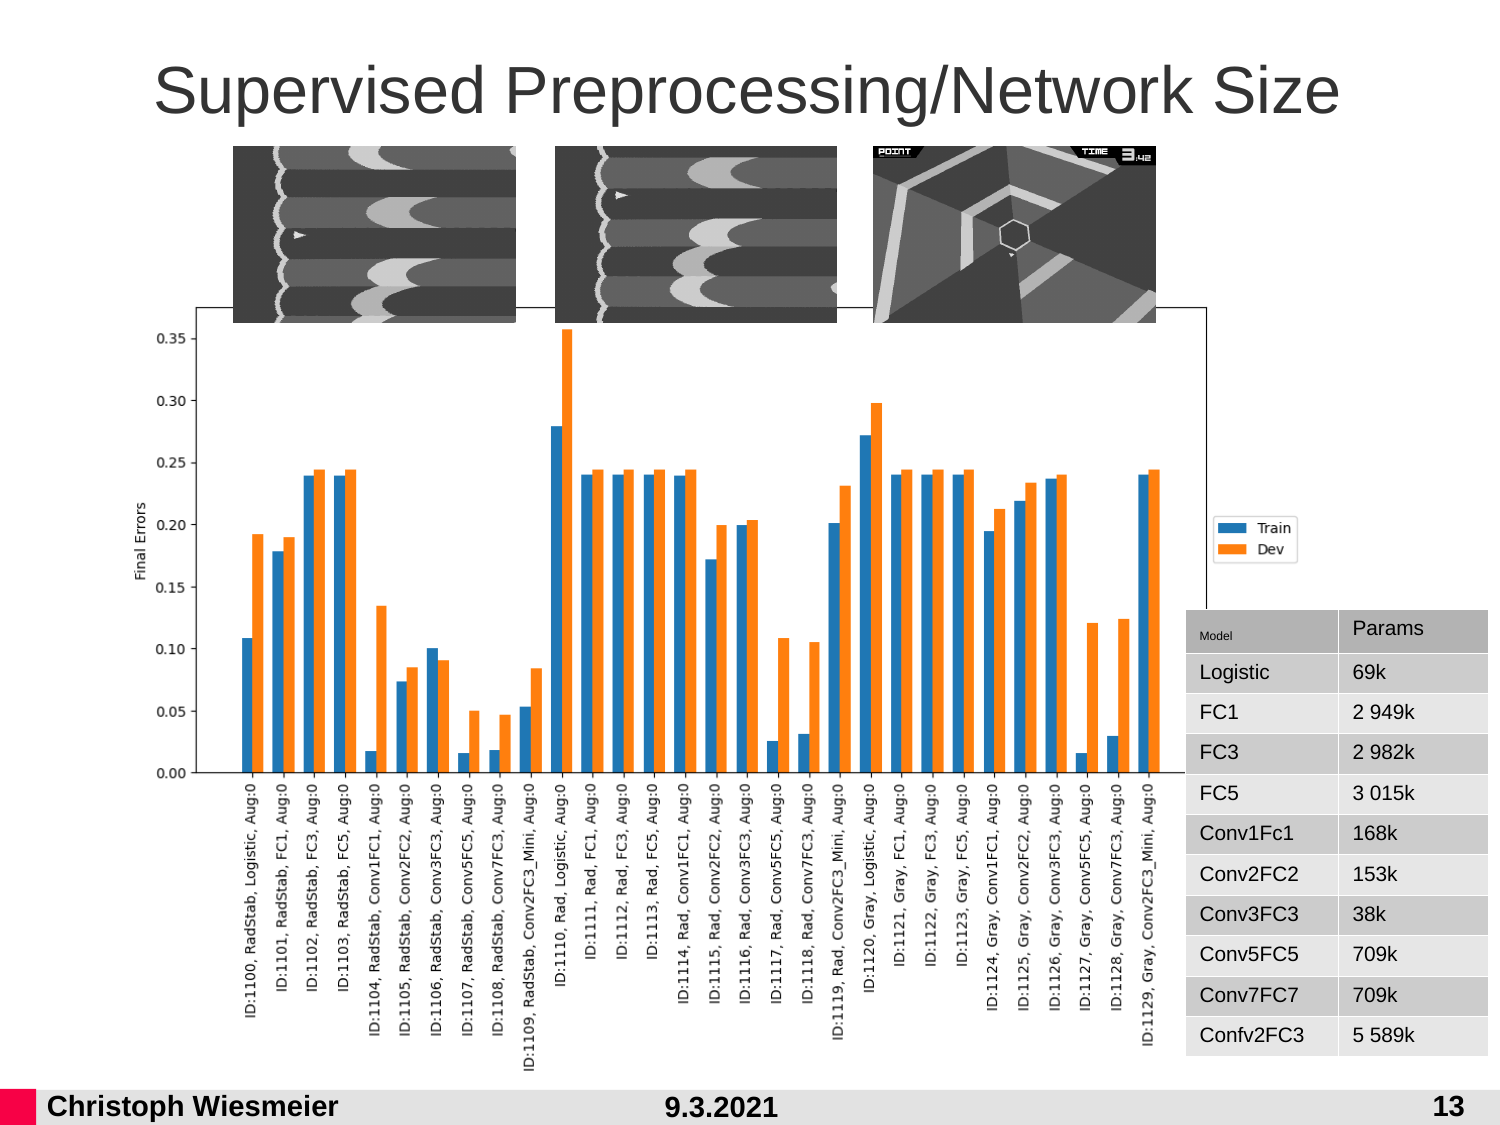

# Supervised Preprocessing/Network Size
| Model | Params |
| --- | --- |
| Logistic | 69k |
| FC1 | 2 949k |
| FC3 | 2 982k |
| FC5 | 3 015k |
| Conv1Fc1 | 168k |
| Conv2FC2 | 153k |
| Conv3FC3 | 38k |
| Conv5FC5 | 709k |
| Conv7FC7 | 709k |
| Confv2FC3 | 5 589k |